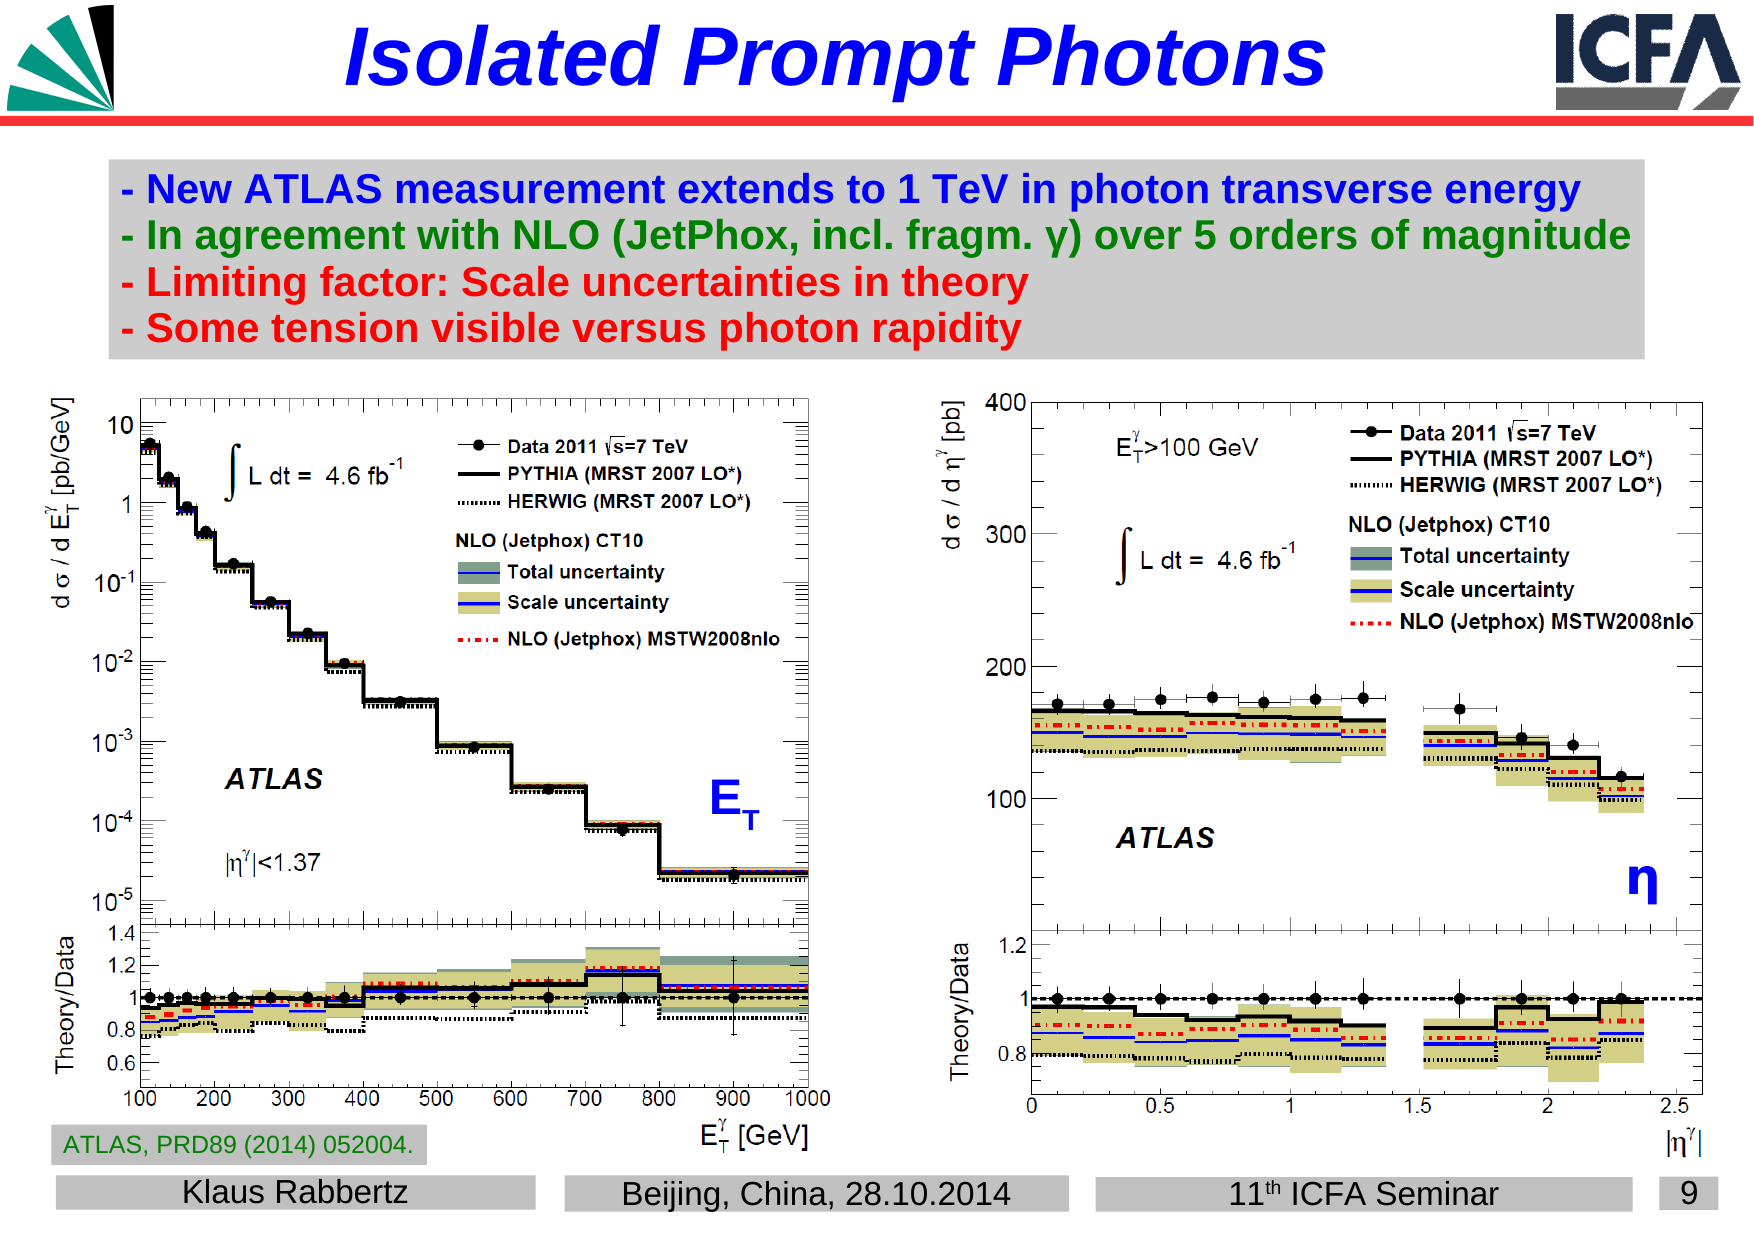

# Isolated Prompt Photons
- New ATLAS measurement extends to 1 TeV in photon transverse energy
- In agreement with NLO (JetPhox, incl. fragm. γ) over 5 orders of magnitude
- Limiting factor: Scale uncertainties in theory
- Some tension visible versus photon rapidity
ET
η
ATLAS, PRD89 (2014) 052004.